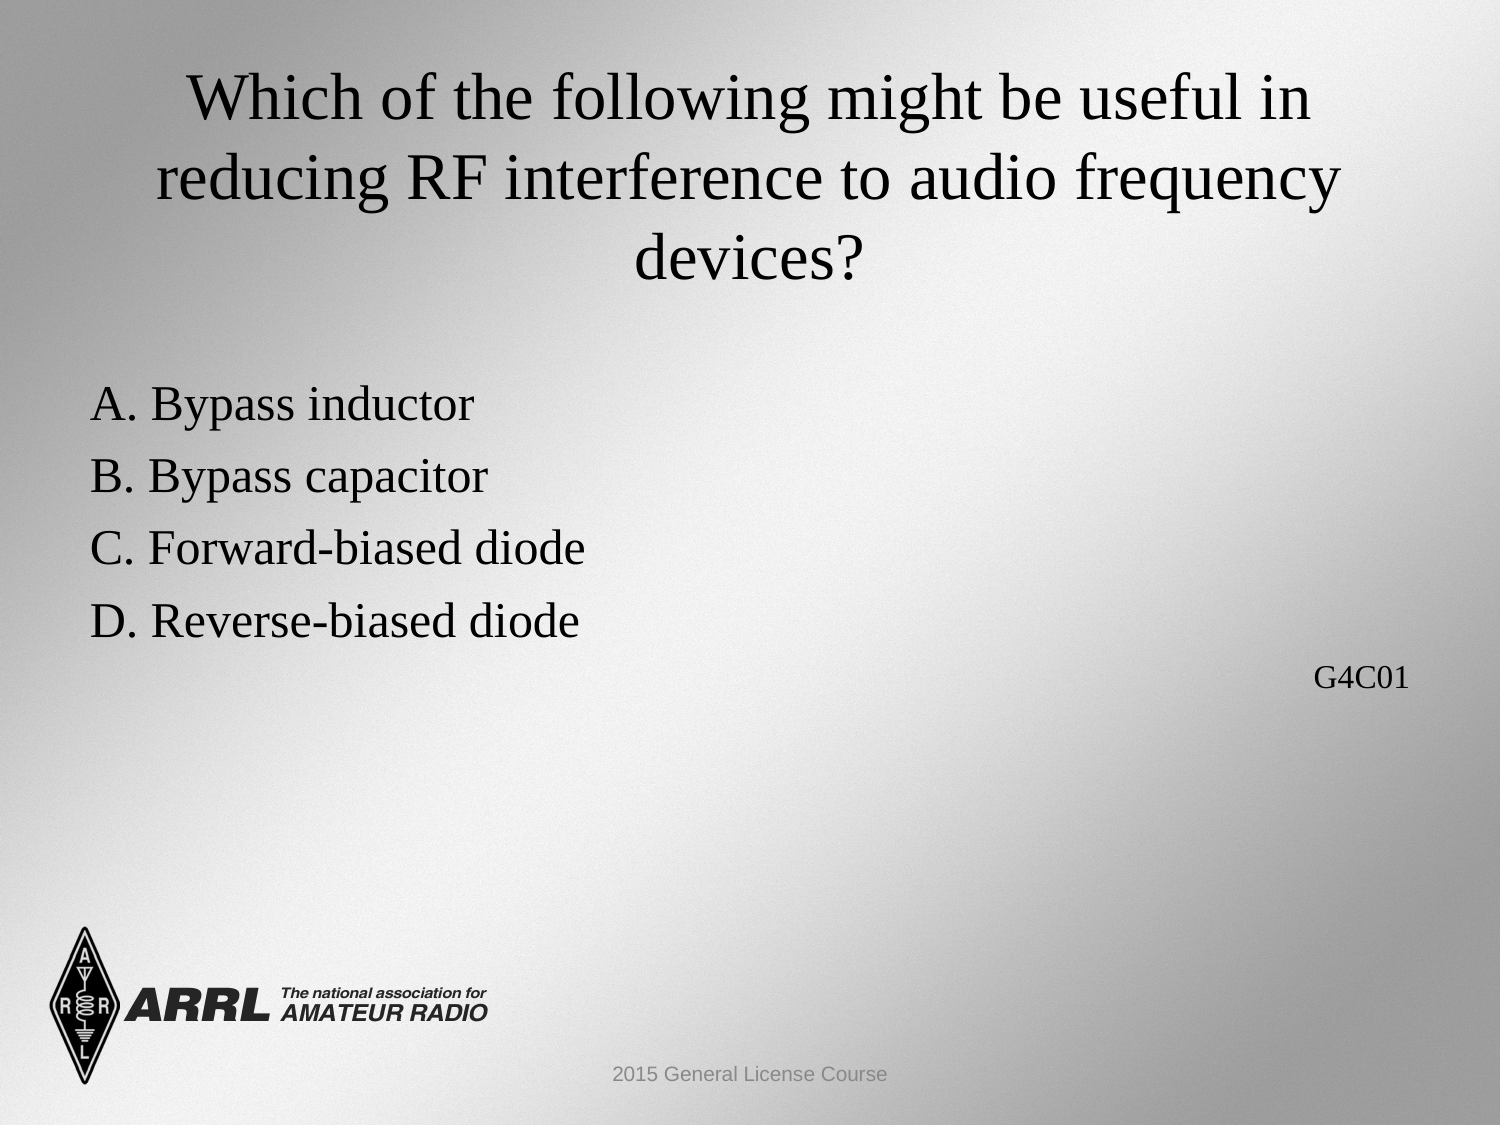

# Which of the following might be useful in reducing RF interference to audio frequency devices?
A. Bypass inductor
B. Bypass capacitor
C. Forward-biased diode
D. Reverse-biased diode
 G4C01
2015 General License Course